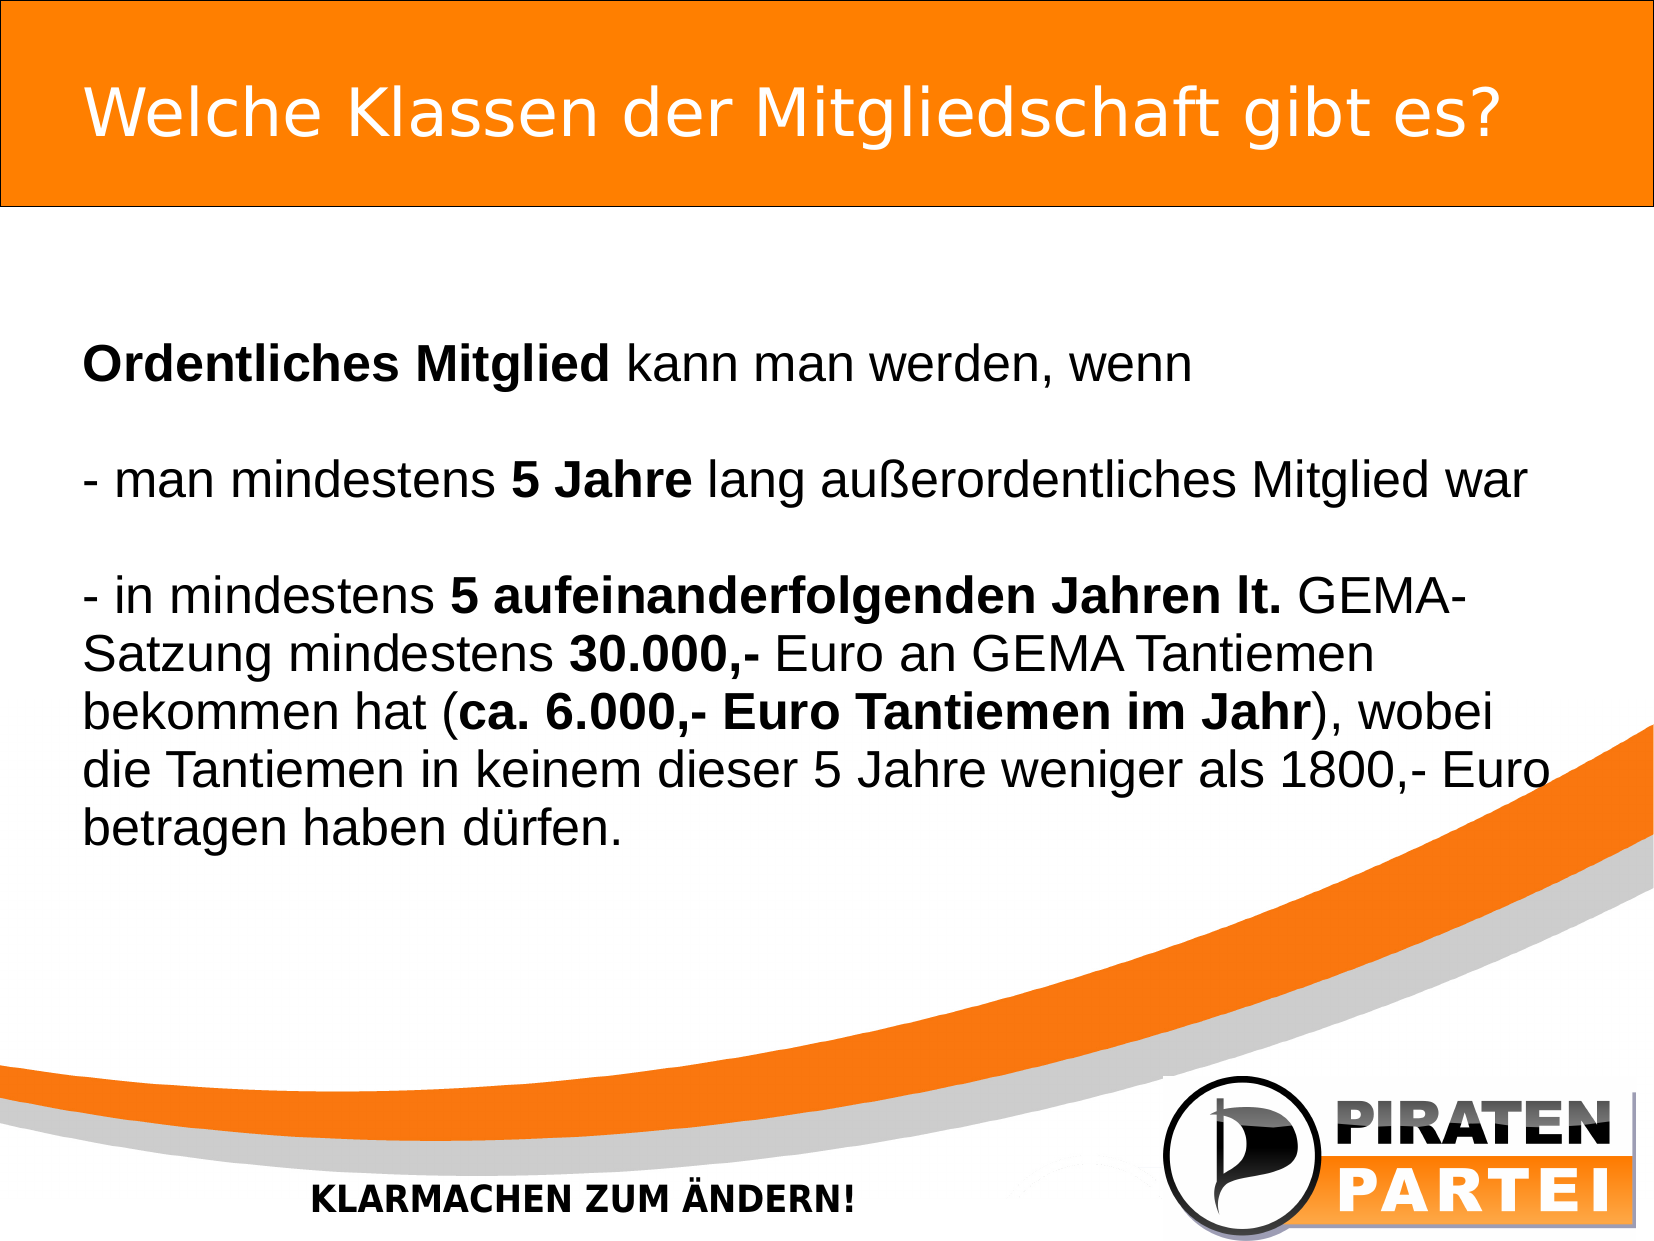

# Welche Klassen der Mitgliedschaft gibt es?
Ordentliches Mitglied kann man werden, wenn
- man mindestens 5 Jahre lang außerordentliches Mitglied war
- in mindestens 5 aufeinanderfolgenden Jahren lt. GEMA-Satzung mindestens 30.000,- Euro an GEMA Tantiemen bekommen hat (ca. 6.000,- Euro Tantiemen im Jahr), wobei die Tantiemen in keinem dieser 5 Jahre weniger als 1800,- Euro betragen haben dürfen.